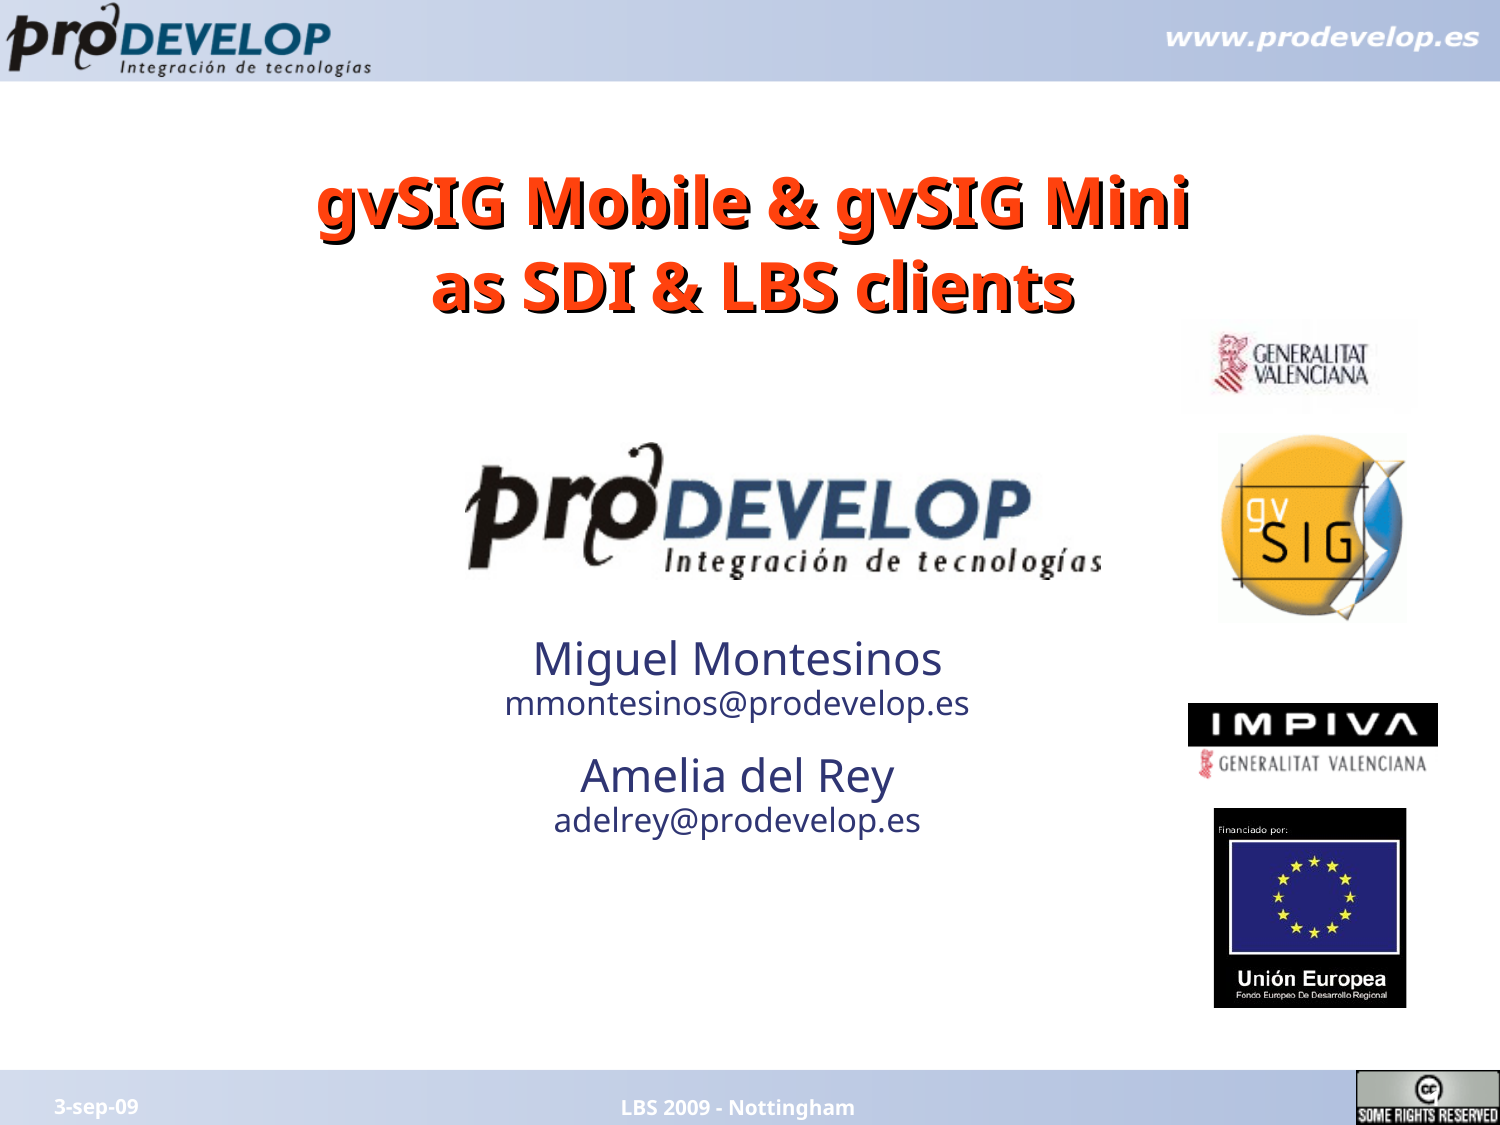

# gvSIG Mobile & gvSIG Mini as SDI & LBS clients
Miguel Montesinos
mmontesinos@prodevelop.es
Amelia del Rey
adelrey@prodevelop.es
3-sep-09
LBS 2009 - Nottingham